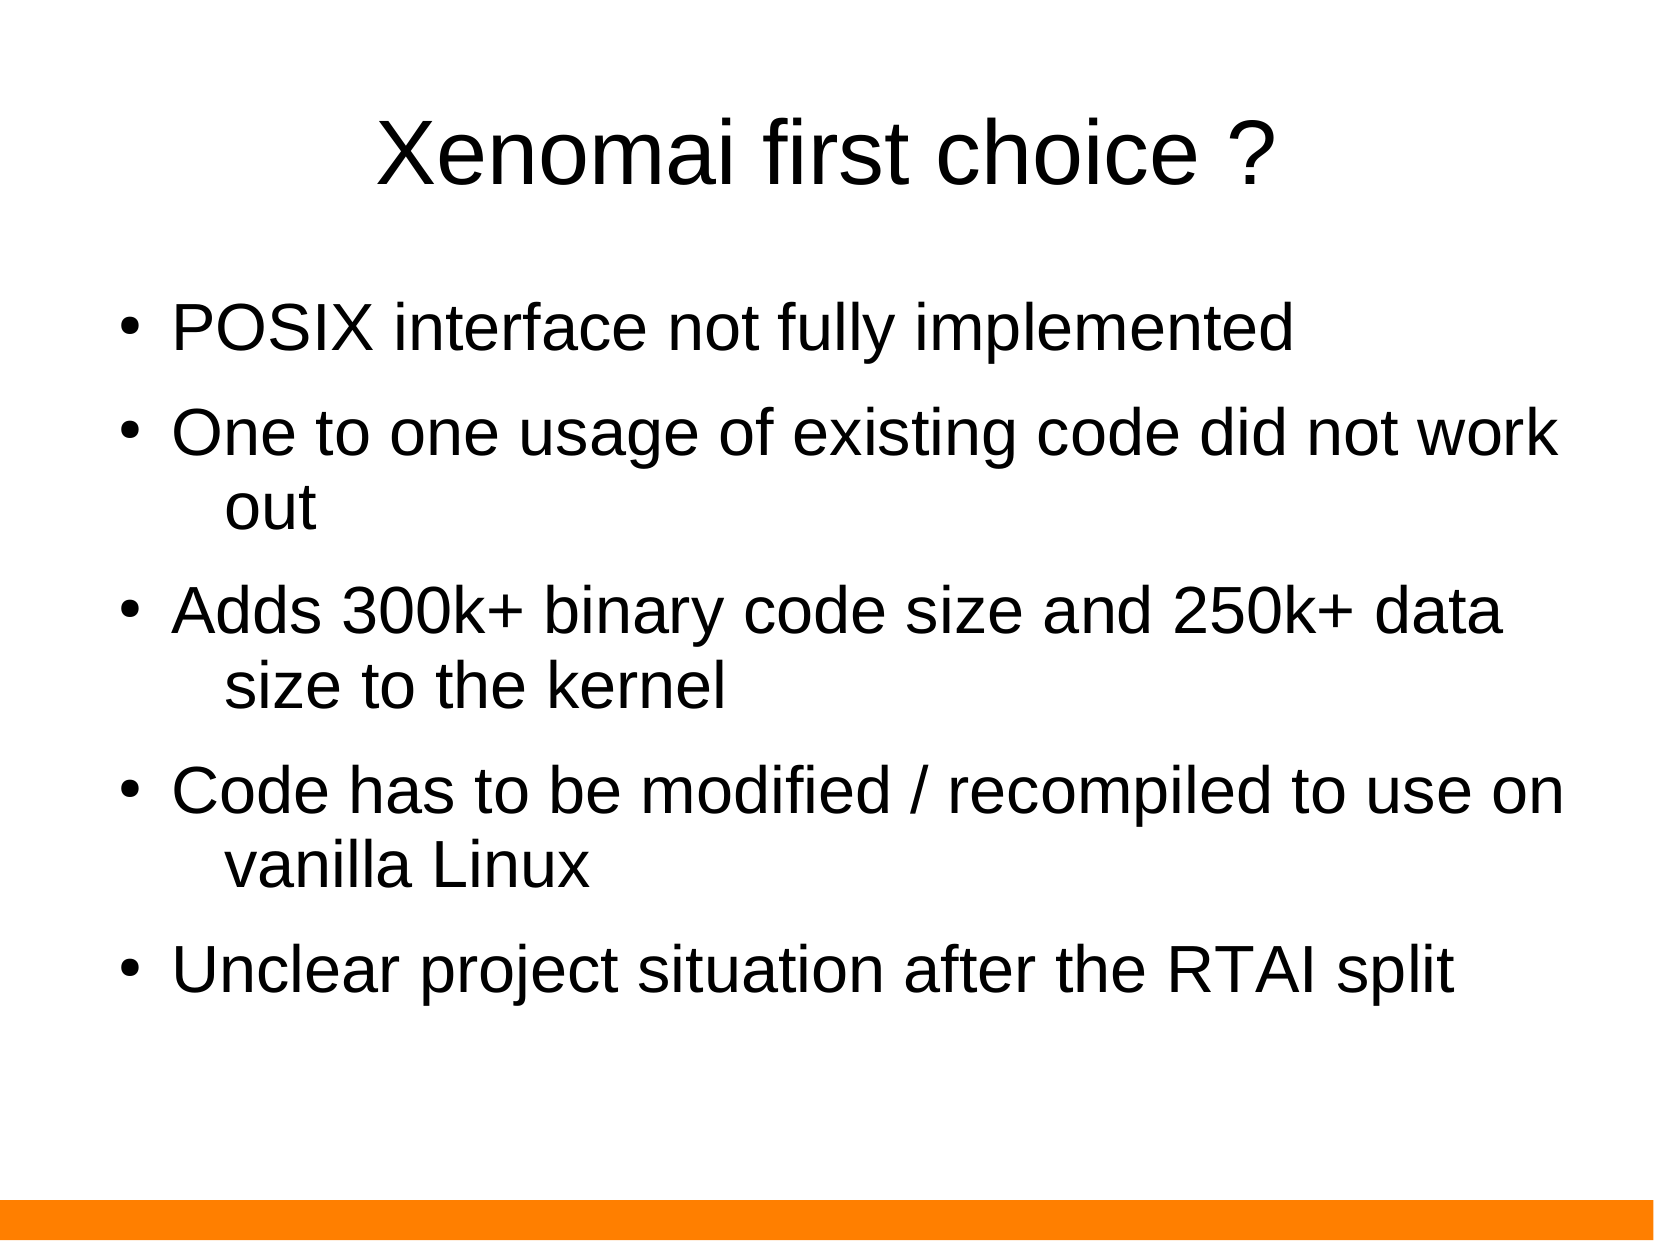

# Xenomai first choice ?
POSIX interface not fully implemented
One to one usage of existing code did not work out
Adds 300k+ binary code size and 250k+ data size to the kernel
Code has to be modified / recompiled to use on vanilla Linux
Unclear project situation after the RTAI split